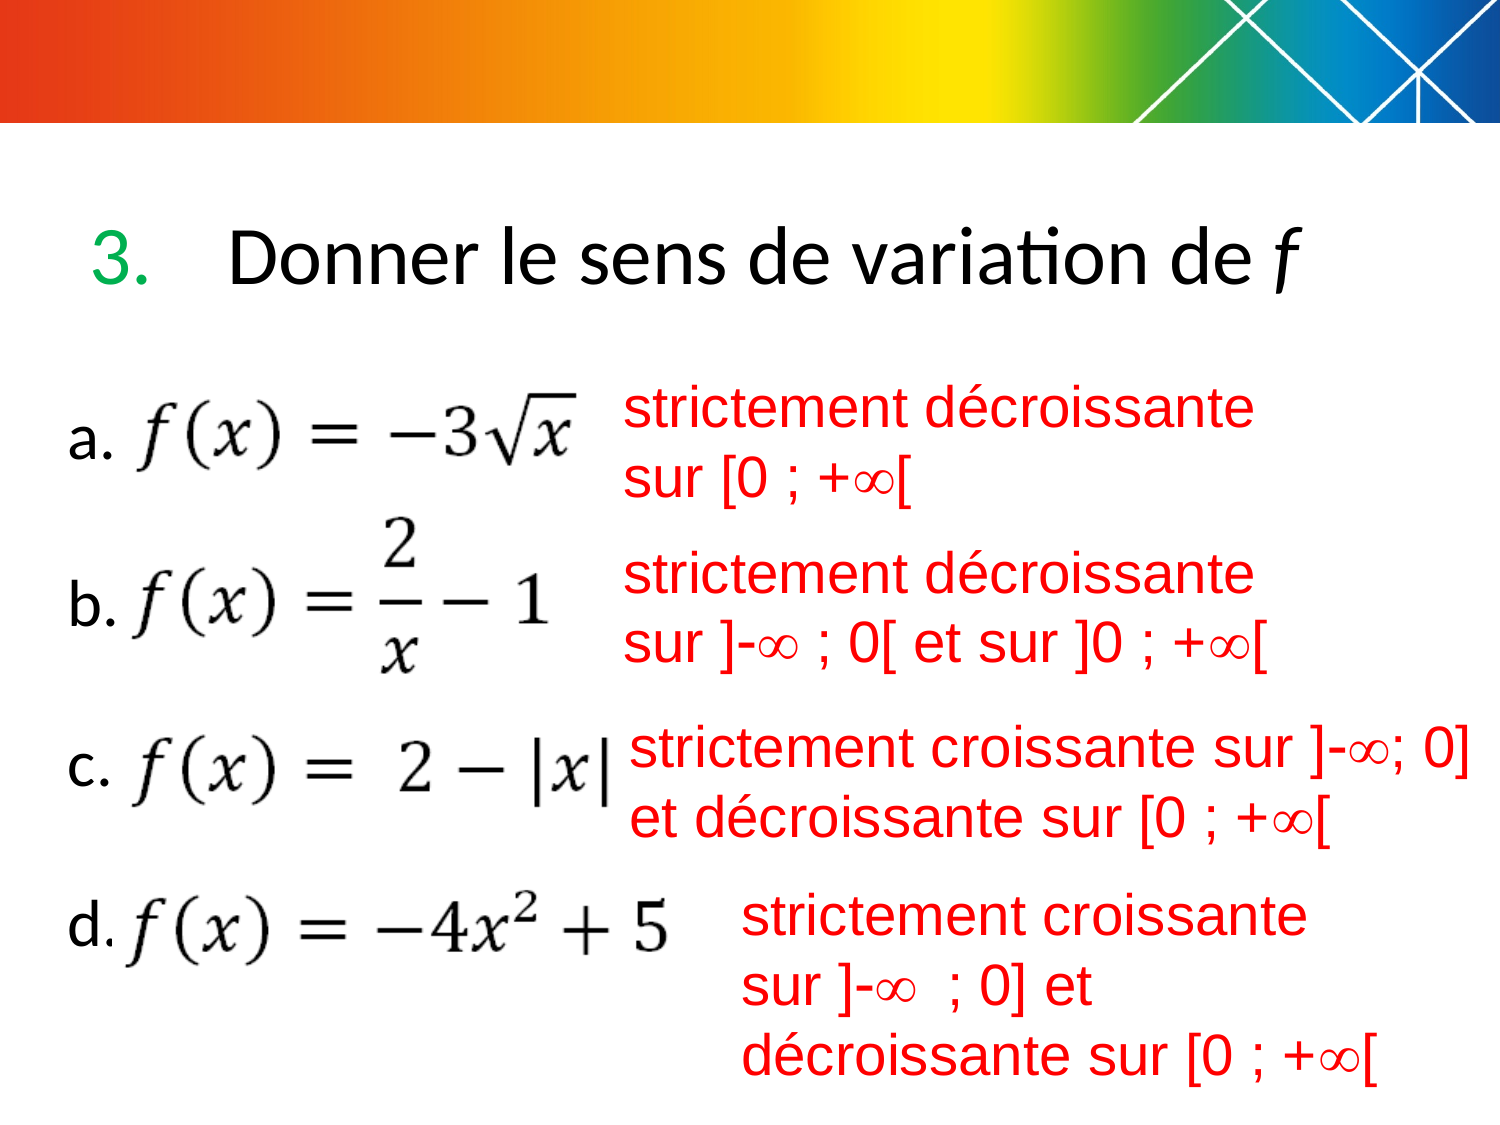

Donner le sens de variation de f
strictement décroissante
sur [0 ; +[
a.
b.
c.
d.
strictement décroissante
sur ] ; 0[ et sur ]0 ; +[
strictement croissante sur ]; 0] et décroissante sur [0 ; +[
strictement croissante sur ] ; 0] et décroissante sur [0 ; +[